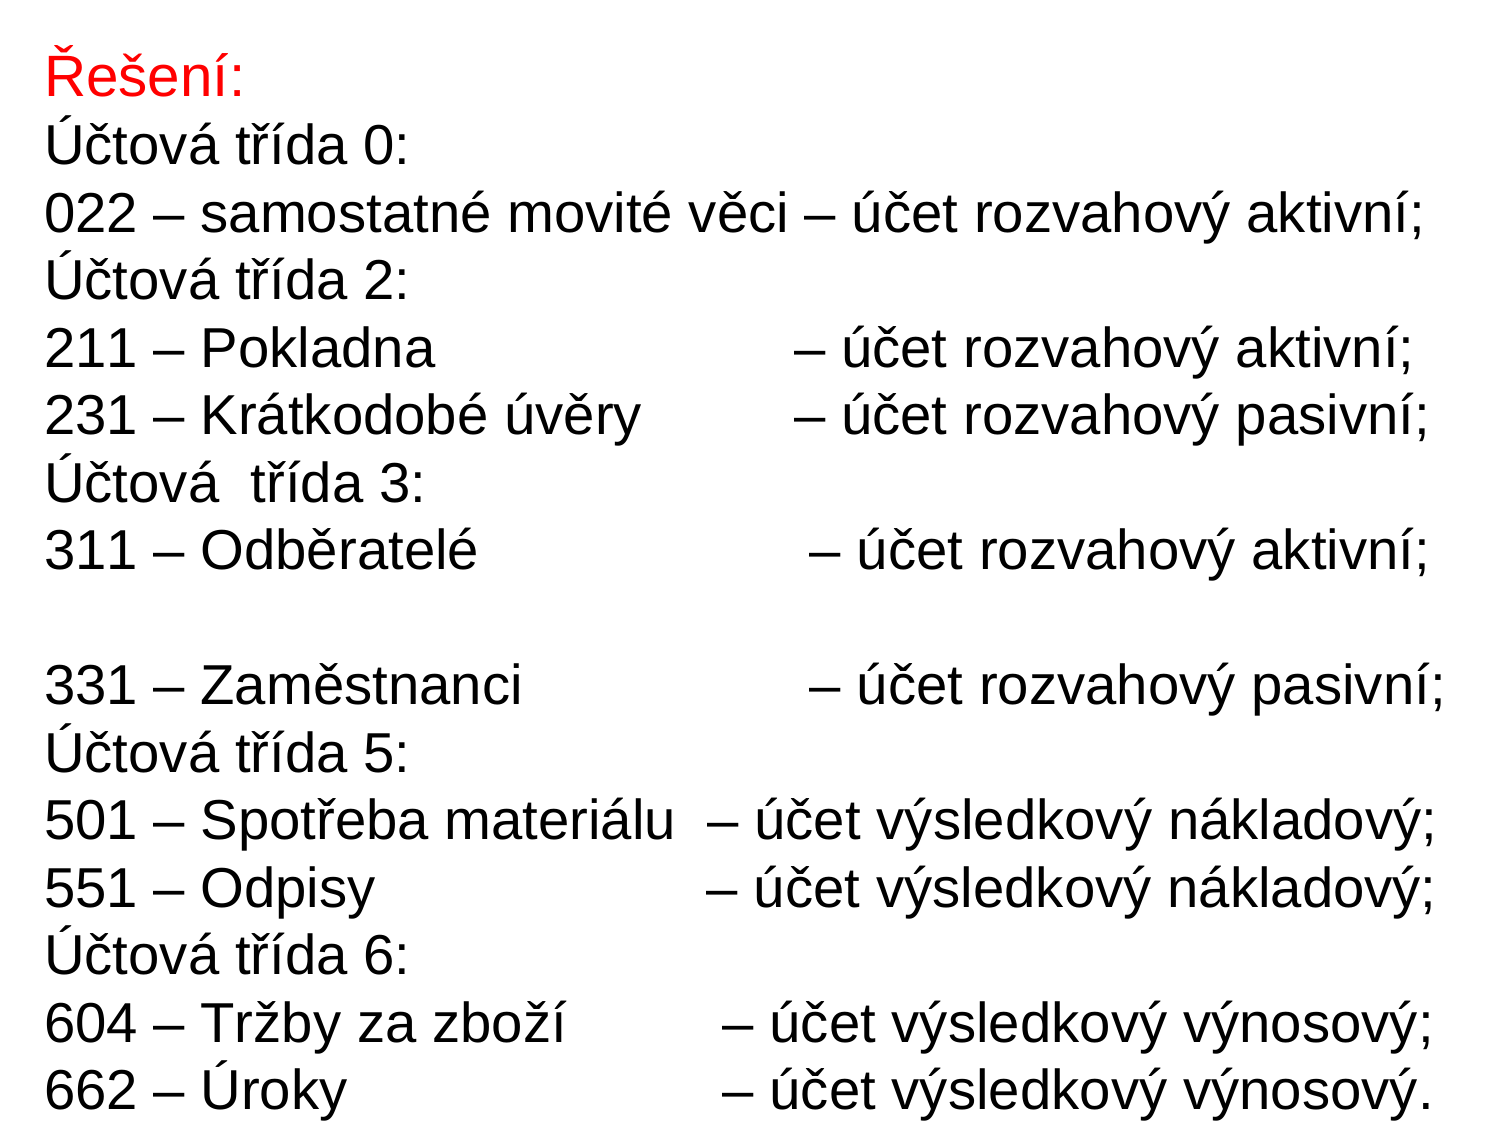

Řešení:
Účtová třída 0:
022 – samostatné movité věci – účet rozvahový aktivní;
Účtová třída 2:
211 – Pokladna 			– účet rozvahový aktivní;
231 – Krátkodobé úvěry 	– účet rozvahový pasivní;
Účtová třída 3:
311 – Odběratelé 	 	 – účet rozvahový aktivní;
331 – Zaměstnanci 	 	 – účet rozvahový pasivní;
Účtová třída 5:
501 – Spotřeba materiálu – účet výsledkový nákladový;
551 – Odpisy 		 – účet výsledkový nákladový;
Účtová třída 6:
604 – Tržby za zboží 	 – účet výsledkový výnosový;
662 – Úroky 		 – účet výsledkový výnosový.